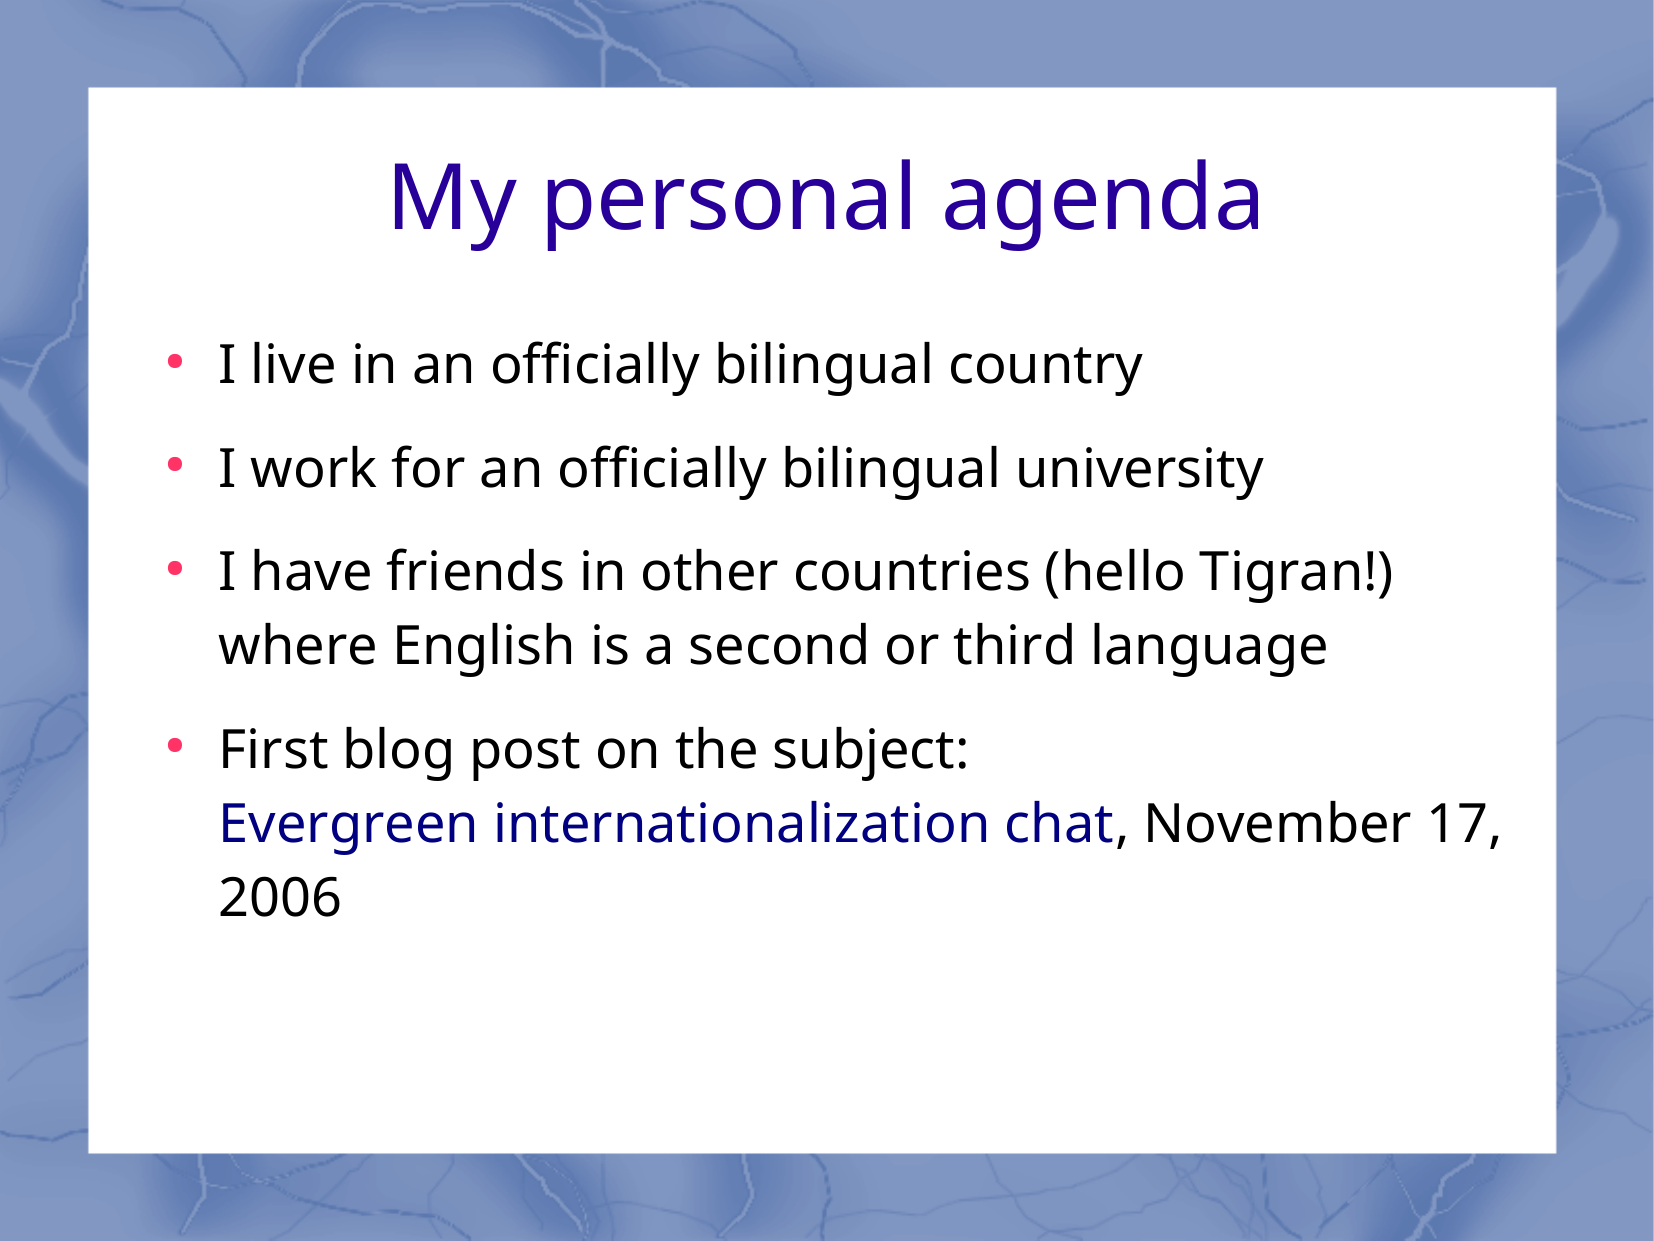

# My personal agenda
I live in an officially bilingual country
I work for an officially bilingual university
I have friends in other countries (hello Tigran!) where English is a second or third language
First blog post on the subject: Evergreen internationalization chat, November 17, 2006